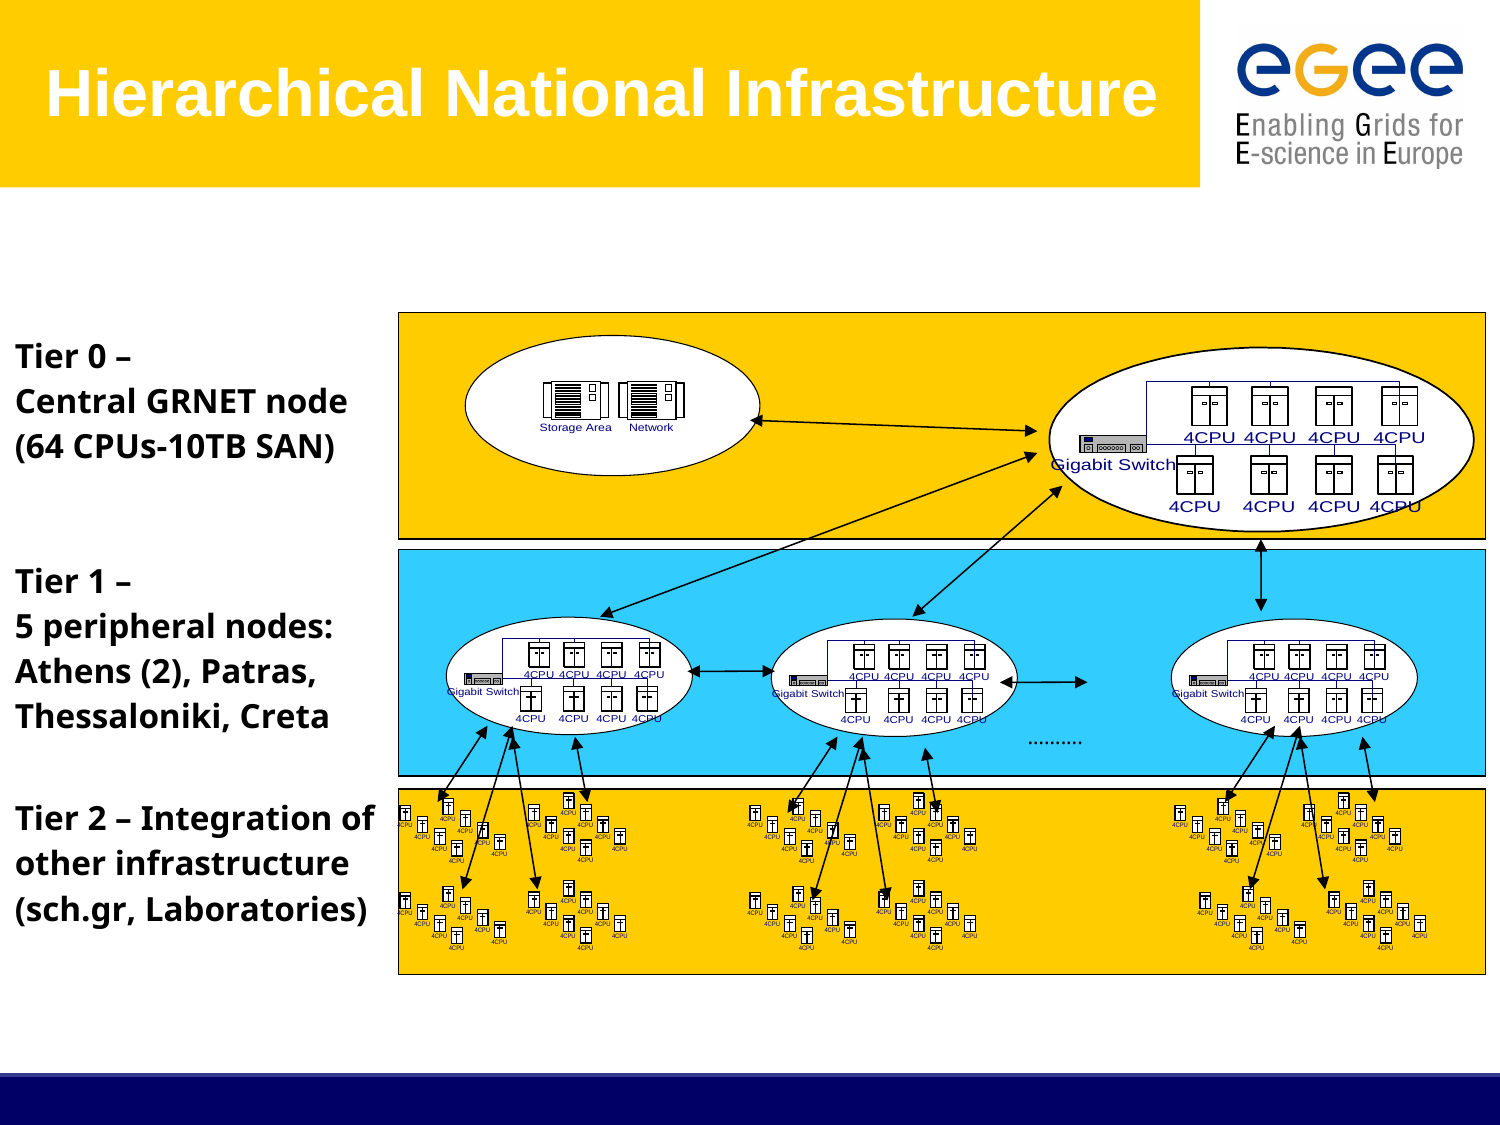

# Hierarchical National Infrastructure
……....
Tier 0 –
Central GRNET node
(64 CPUs-10ΤΒ SAN)
Tier 1 –
5 peripheral nodes: Athens (2), Patras, Thessaloniki, Creta
Tier 2 – Integration of other infrastructure (sch.gr, Laboratories)